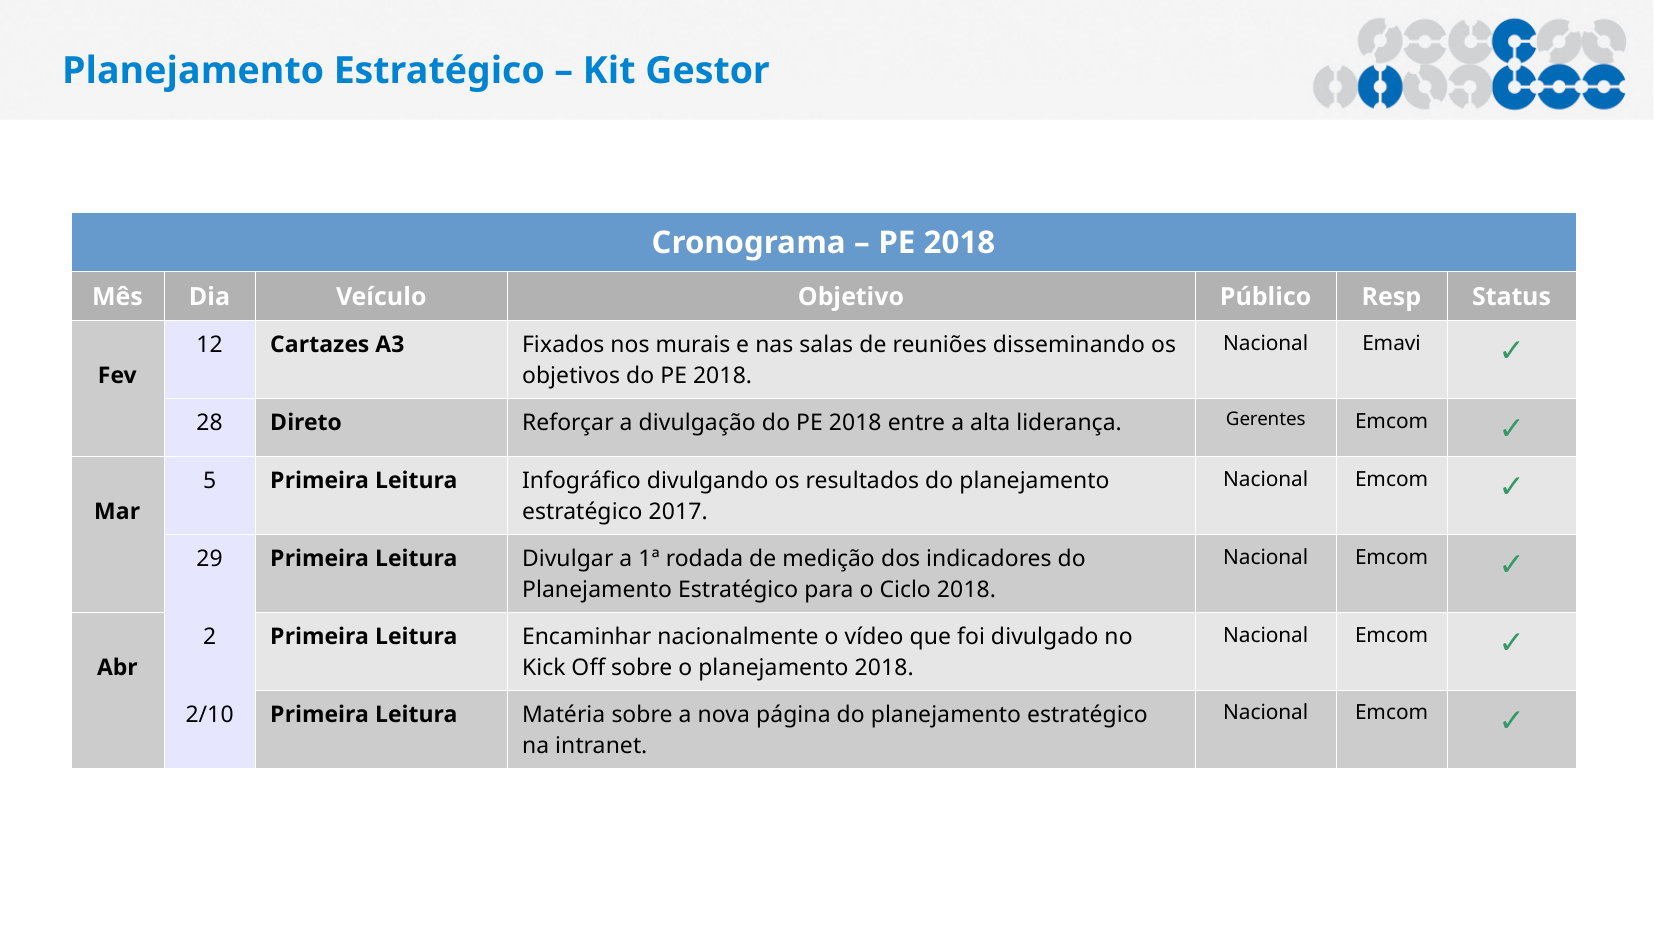

Planejamento Estratégico – Kit Gestor
| Cronograma – PE 2018 | | | | | | |
| --- | --- | --- | --- | --- | --- | --- |
| Mês | Dia | Veículo | Objetivo | Público | Resp | Status |
| Fev | 12 | Cartazes A3 | Fixados nos murais e nas salas de reuniões disseminando os objetivos do PE 2018. | Nacional | Emavi | ✓ |
| | 28 | Direto | Reforçar a divulgação do PE 2018 entre a alta liderança. | Gerentes | Emcom | ✓ |
| Mar | 5 | Primeira Leitura | Infográfico divulgando os resultados do planejamento estratégico 2017. | Nacional | Emcom | ✓ |
| | 29 | Primeira Leitura | Divulgar a 1ª rodada de medição dos indicadores do Planejamento Estratégico para o Ciclo 2018. | Nacional | Emcom | ✓ |
| Abr | 2 | Primeira Leitura | Encaminhar nacionalmente o vídeo que foi divulgado no Kick Off sobre o planejamento 2018. | Nacional | Emcom | ✓ |
| | 2/10 | Primeira Leitura | Matéria sobre a nova página do planejamento estratégico na intranet. | Nacional | Emcom | ✓ |